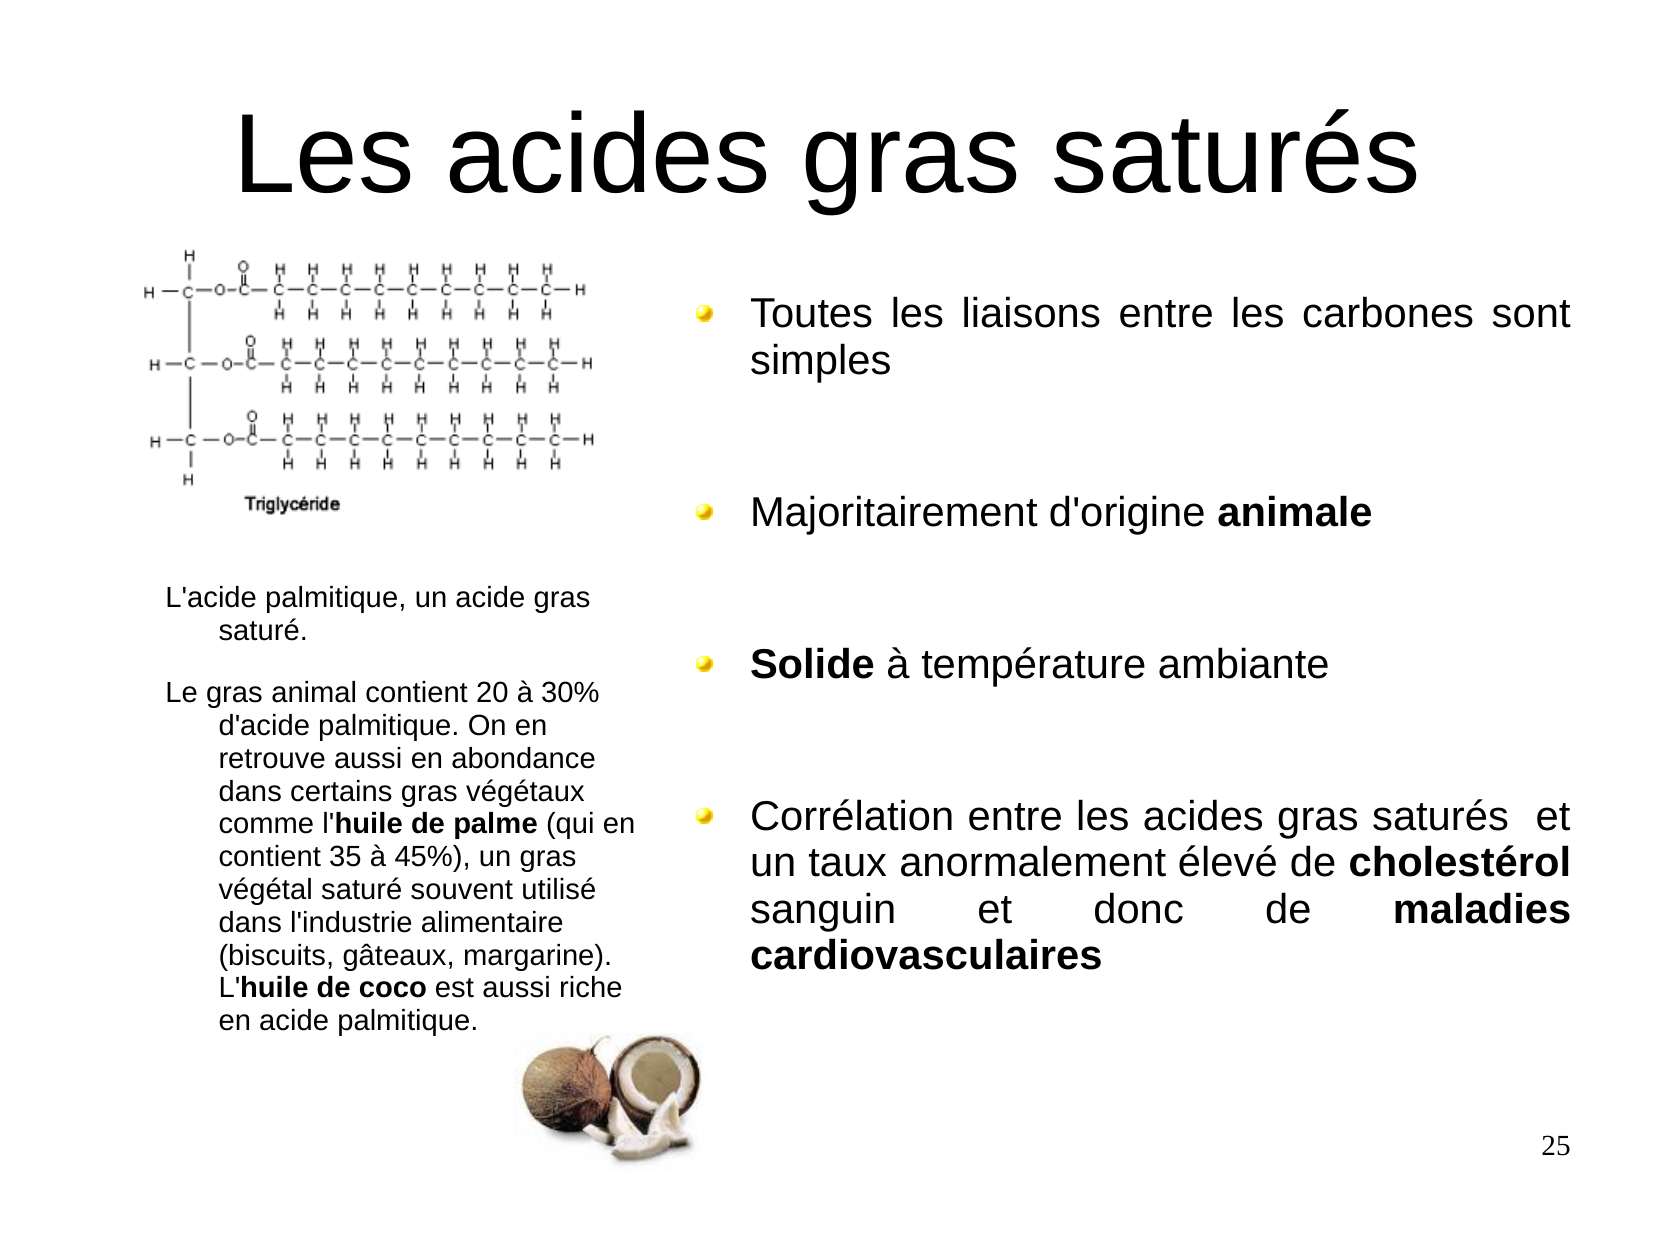

# Les acides gras saturés
Toutes les liaisons entre les carbones sont simples
Majoritairement d'origine animale
Solide à température ambiante
Corrélation entre les acides gras saturés et un taux anormalement élevé de cholestérol sanguin et donc de maladies cardiovasculaires
L'acide palmitique, un acide gras saturé.
Le gras animal contient 20 à 30% d'acide palmitique. On en retrouve aussi en abondance dans certains gras végétaux comme l'huile de palme (qui en contient 35 à 45%), un gras végétal saturé souvent utilisé dans l'industrie alimentaire (biscuits, gâteaux, margarine). L'huile de coco est aussi riche en acide palmitique.
25